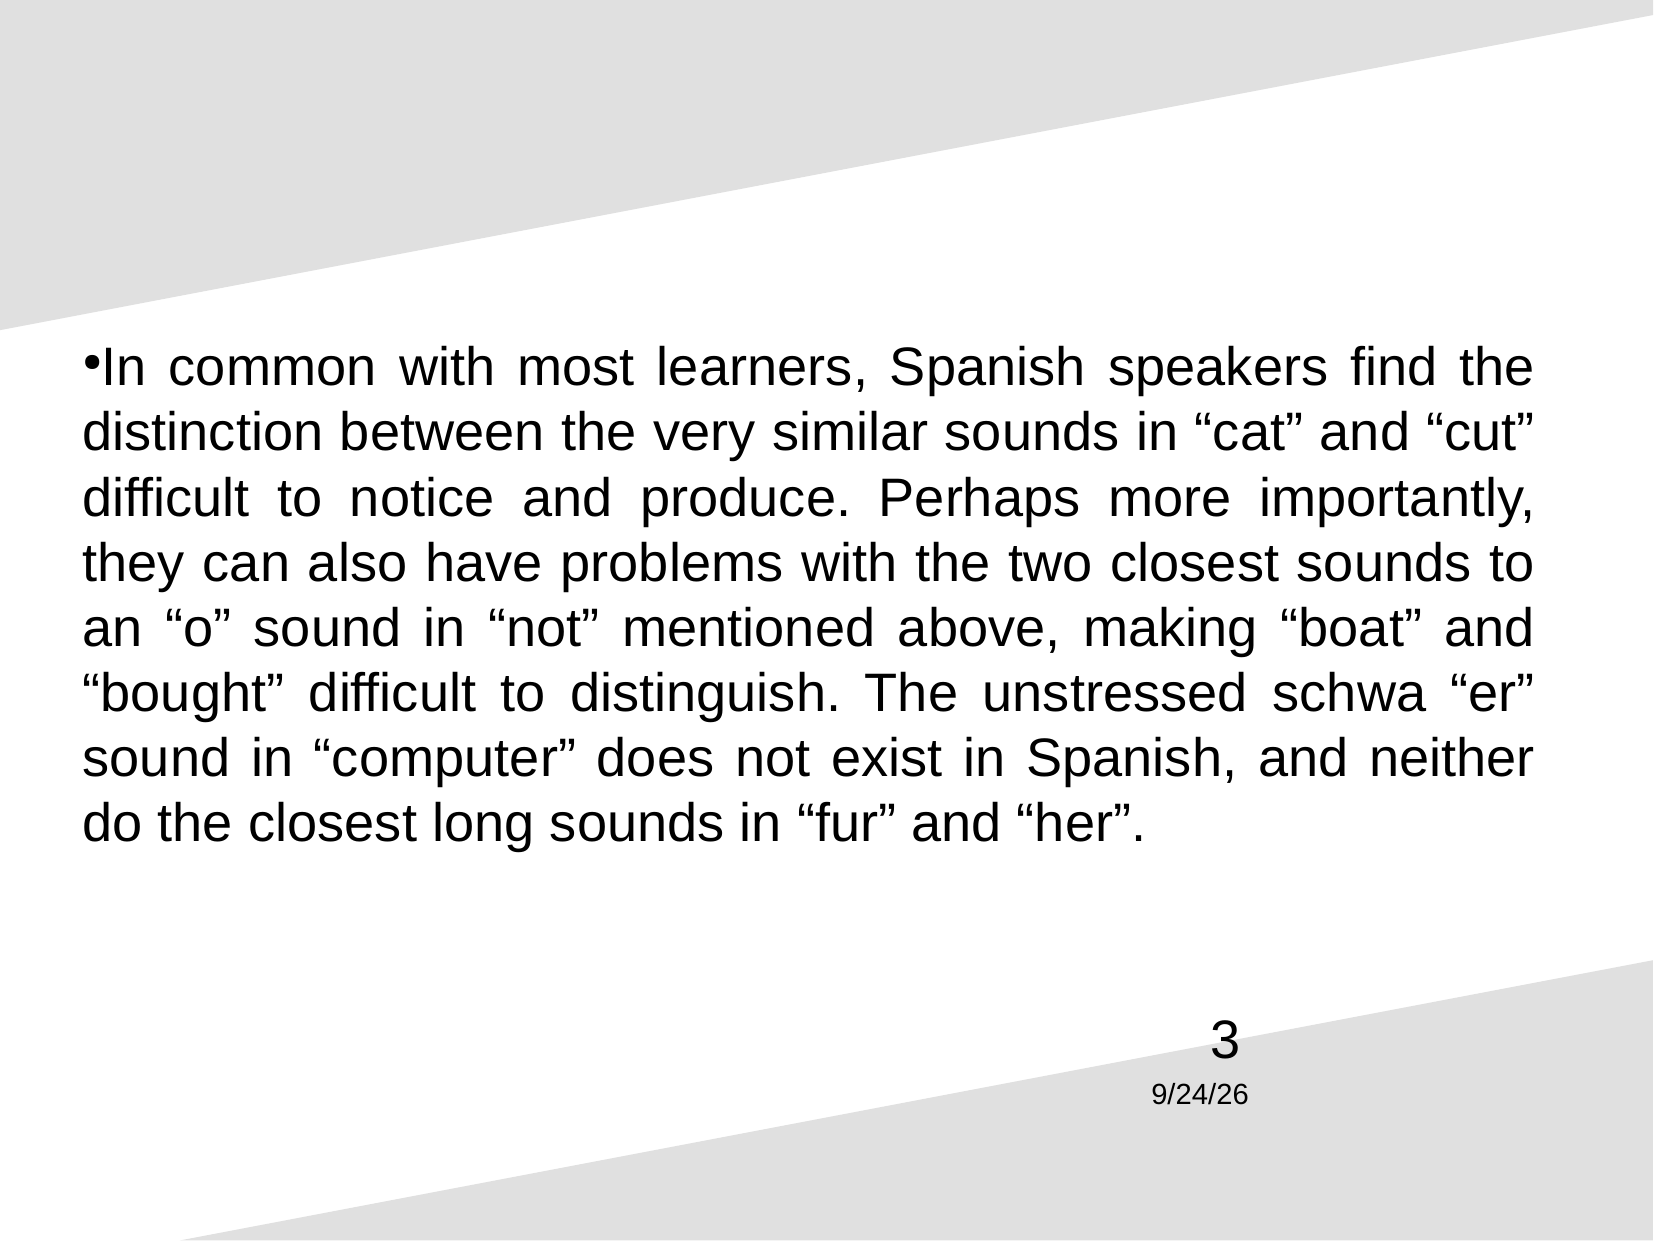

#
In common with most learners, Spanish speakers find the distinction between the very similar sounds in “cat” and “cut” difficult to notice and produce. Perhaps more importantly, they can also have problems with the two closest sounds to an “o” sound in “not” mentioned above, making “boat” and “bought” difficult to distinguish. The unstressed schwa “er” sound in “computer” does not exist in Spanish, and neither do the closest long sounds in “fur” and “her”.